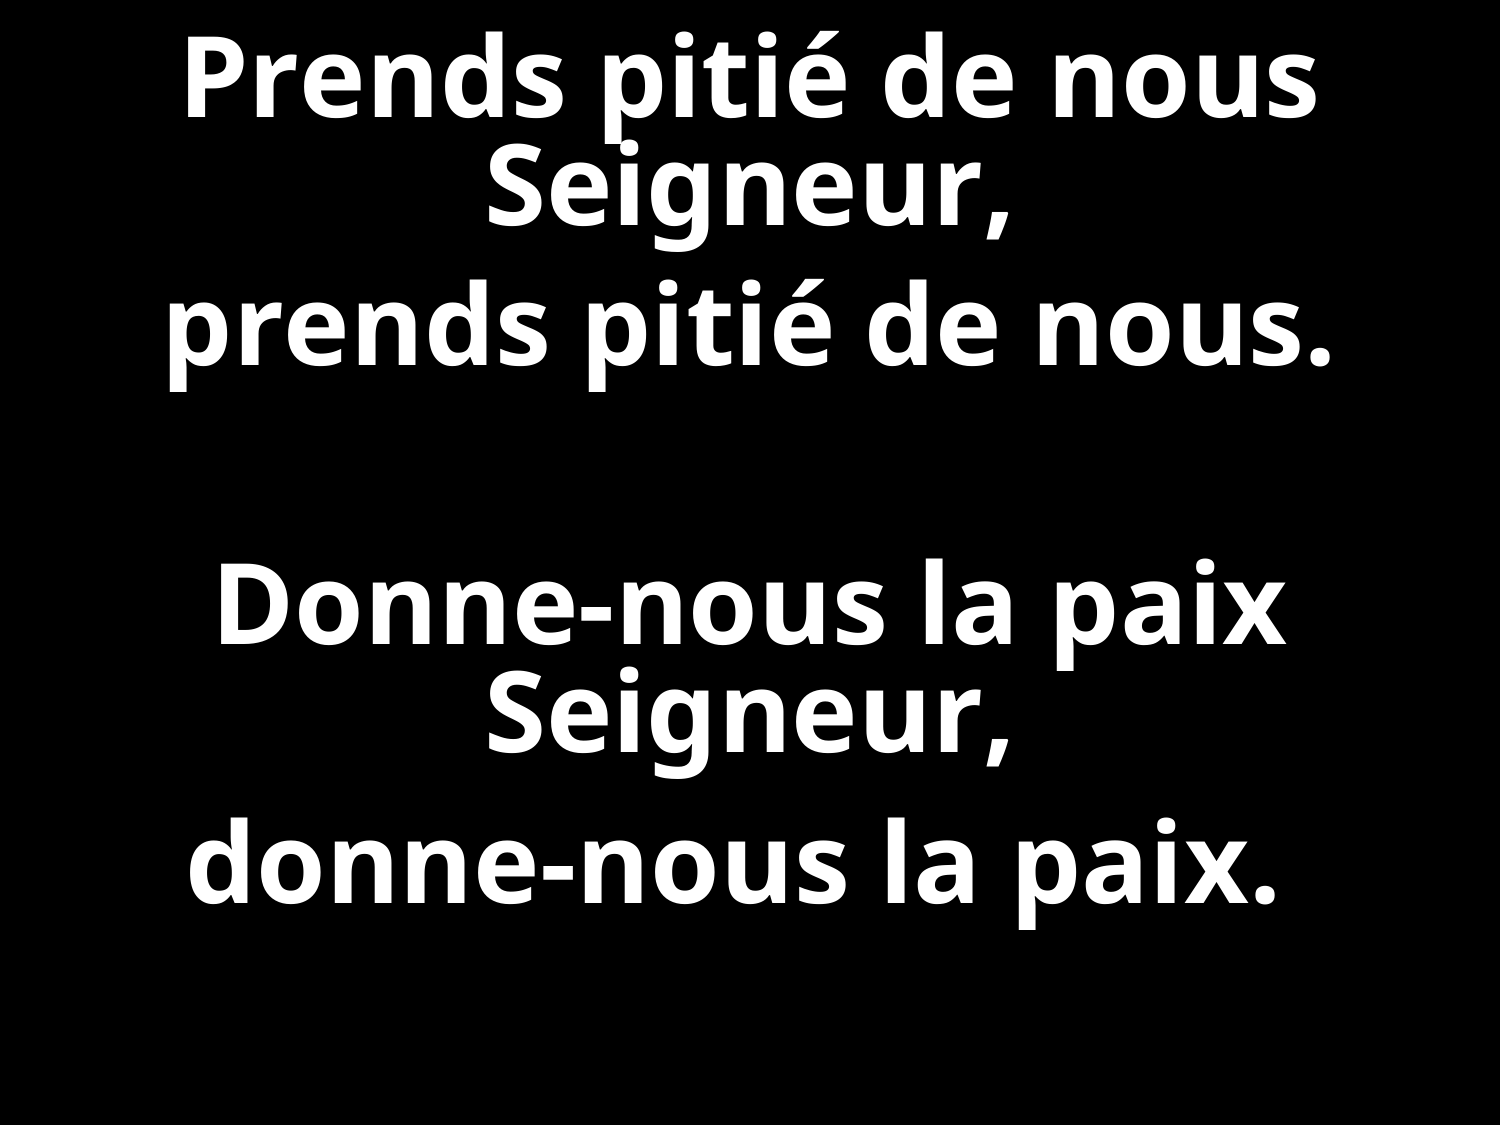

# Prends pitié de nous Seigneur,
prends pitié de nous.
Donne-nous la paix Seigneur,
donne-nous la paix.